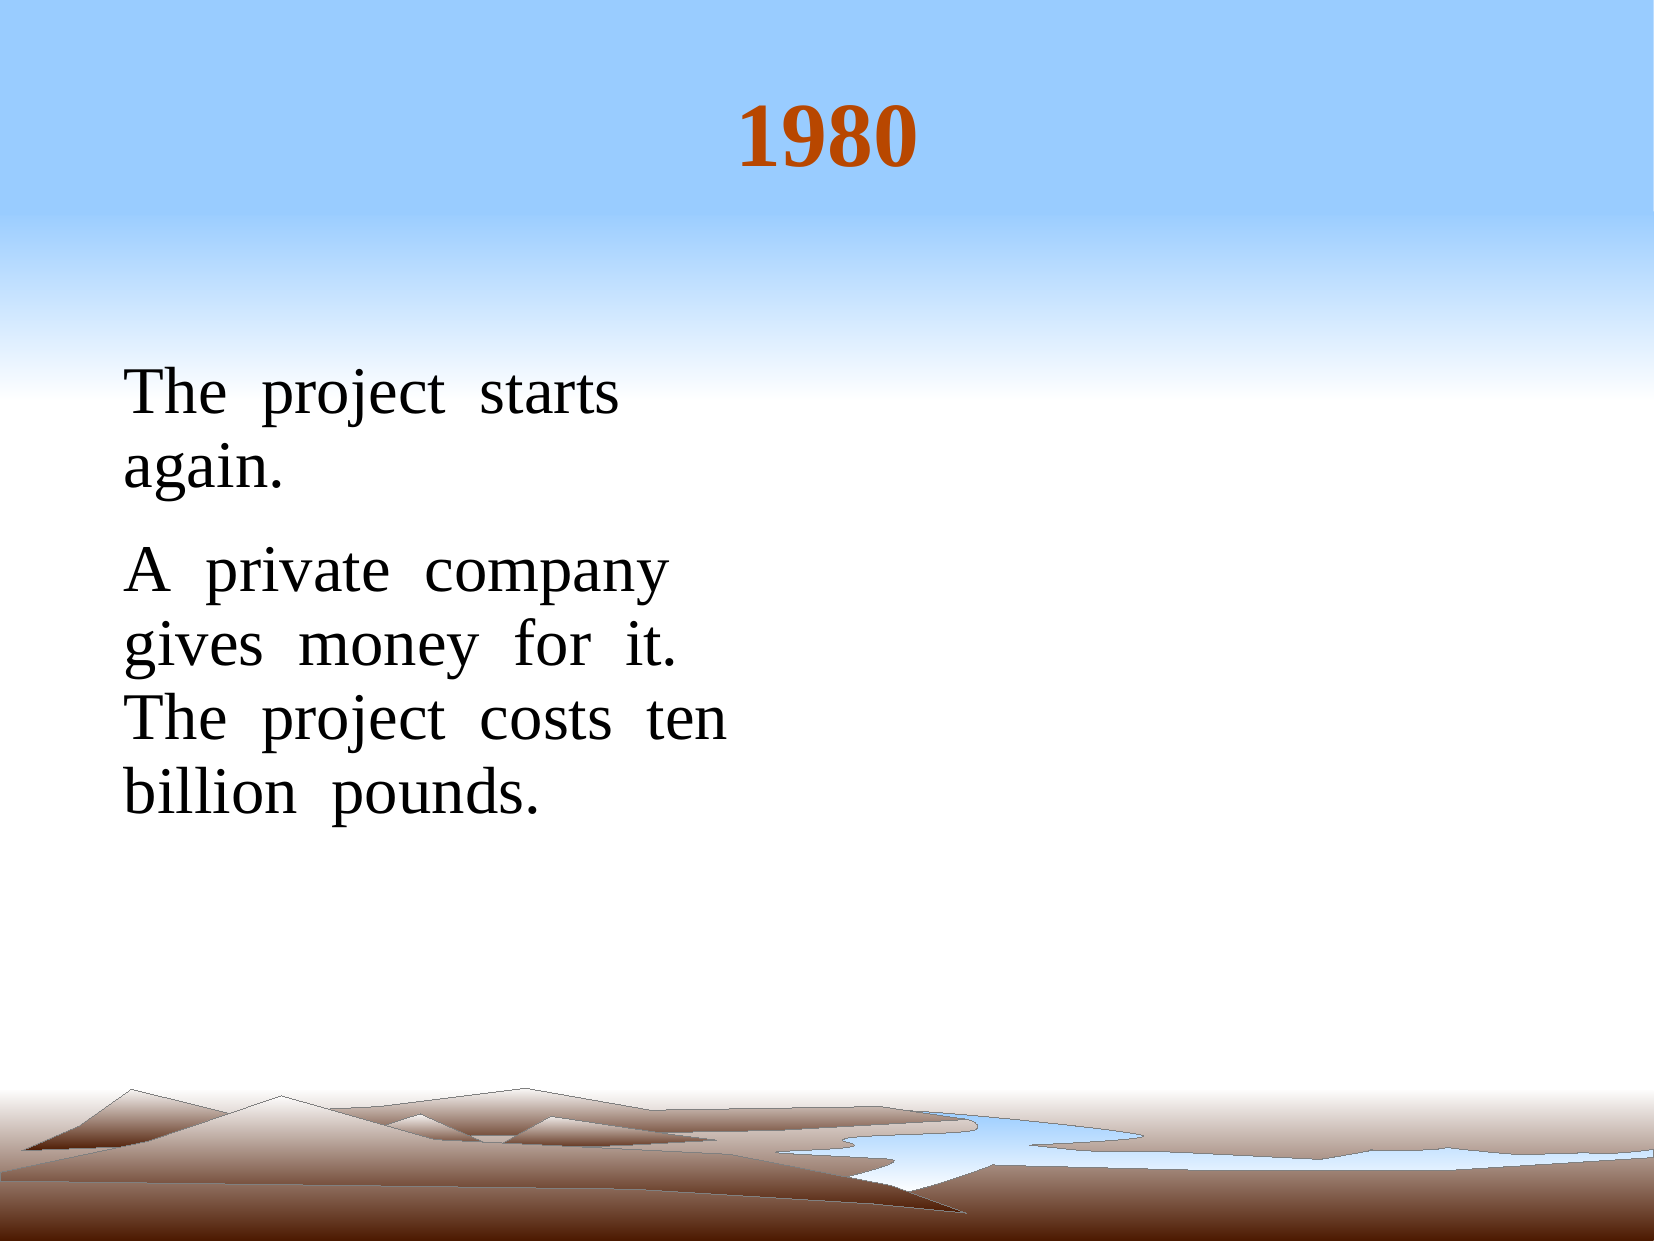

# 1980
The project starts again.
A private company gives money for it. The project costs ten billion pounds.